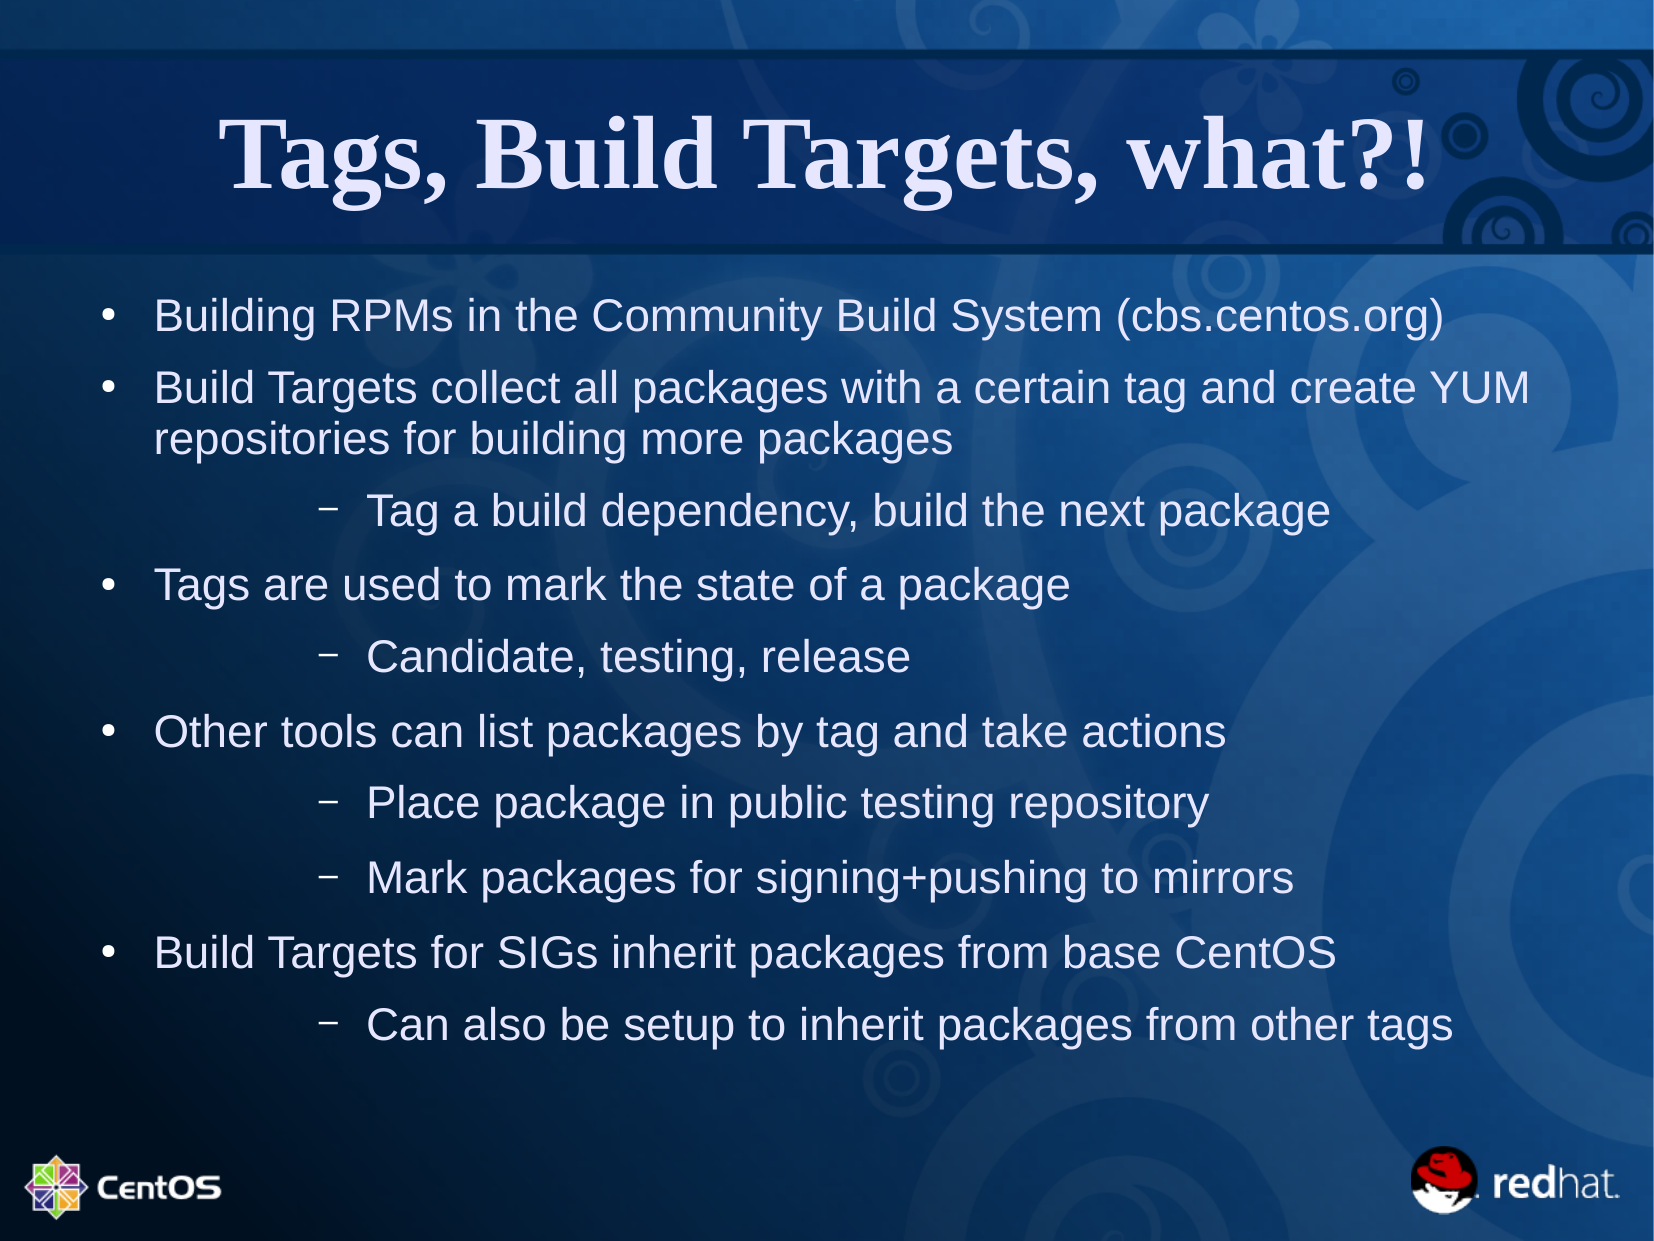

# Tags, Build Targets, what?!
Building RPMs in the Community Build System (cbs.centos.org)
Build Targets collect all packages with a certain tag and create YUM repositories for building more packages
Tag a build dependency, build the next package
Tags are used to mark the state of a package
Candidate, testing, release
Other tools can list packages by tag and take actions
Place package in public testing repository
Mark packages for signing+pushing to mirrors
Build Targets for SIGs inherit packages from base CentOS
Can also be setup to inherit packages from other tags